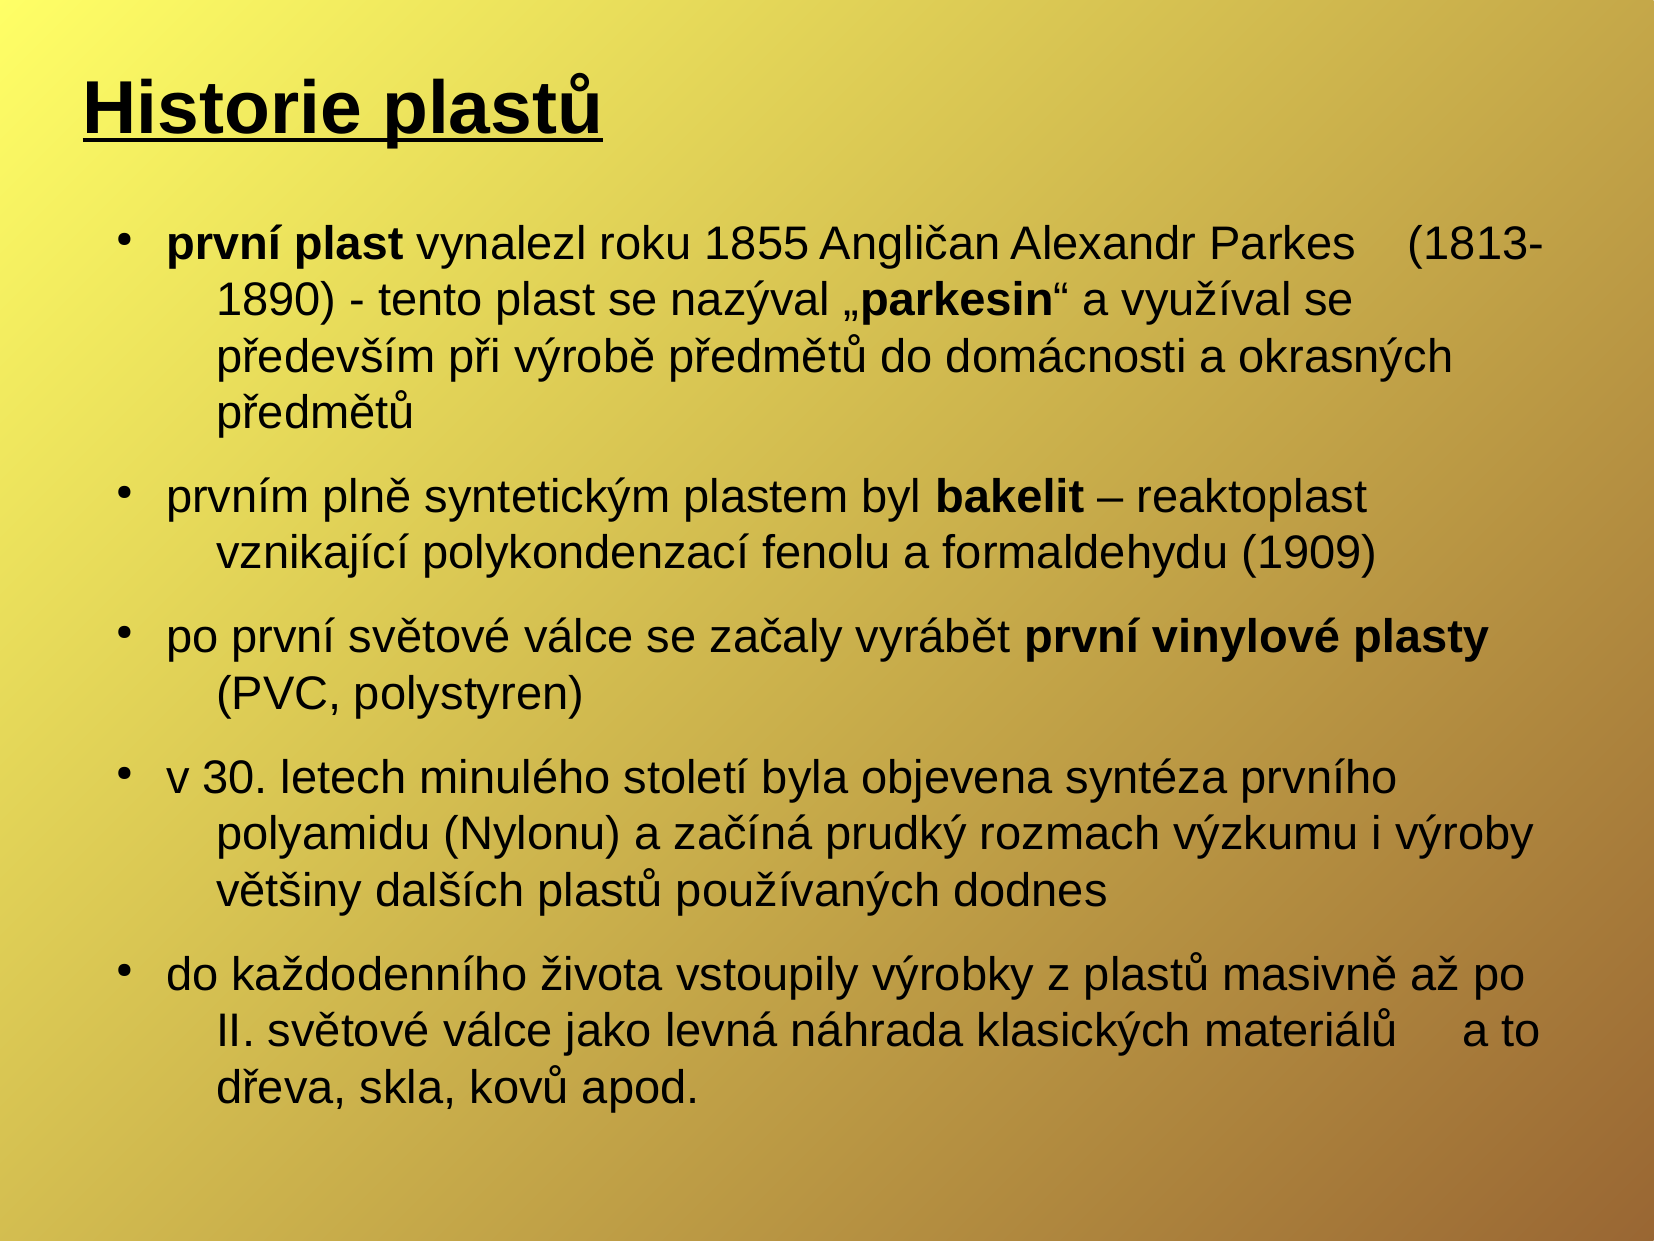

# Historie plastů
první plast vynalezl roku 1855 Angličan Alexandr Parkes (1813-1890) - tento plast se nazýval „parkesin“ a využíval se především při výrobě předmětů do domácnosti a okrasných předmětů
prvním plně syntetickým plastem byl bakelit – reaktoplast vznikající polykondenzací fenolu a formaldehydu (1909)
po první světové válce se začaly vyrábět první vinylové plasty (PVC, polystyren)
v 30. letech minulého století byla objevena syntéza prvního polyamidu (Nylonu) a začíná prudký rozmach výzkumu i výroby většiny dalších plastů používaných dodnes
do každodenního života vstoupily výrobky z plastů masivně až po II. světové válce jako levná náhrada klasických materiálů a to dřeva, skla, kovů apod.